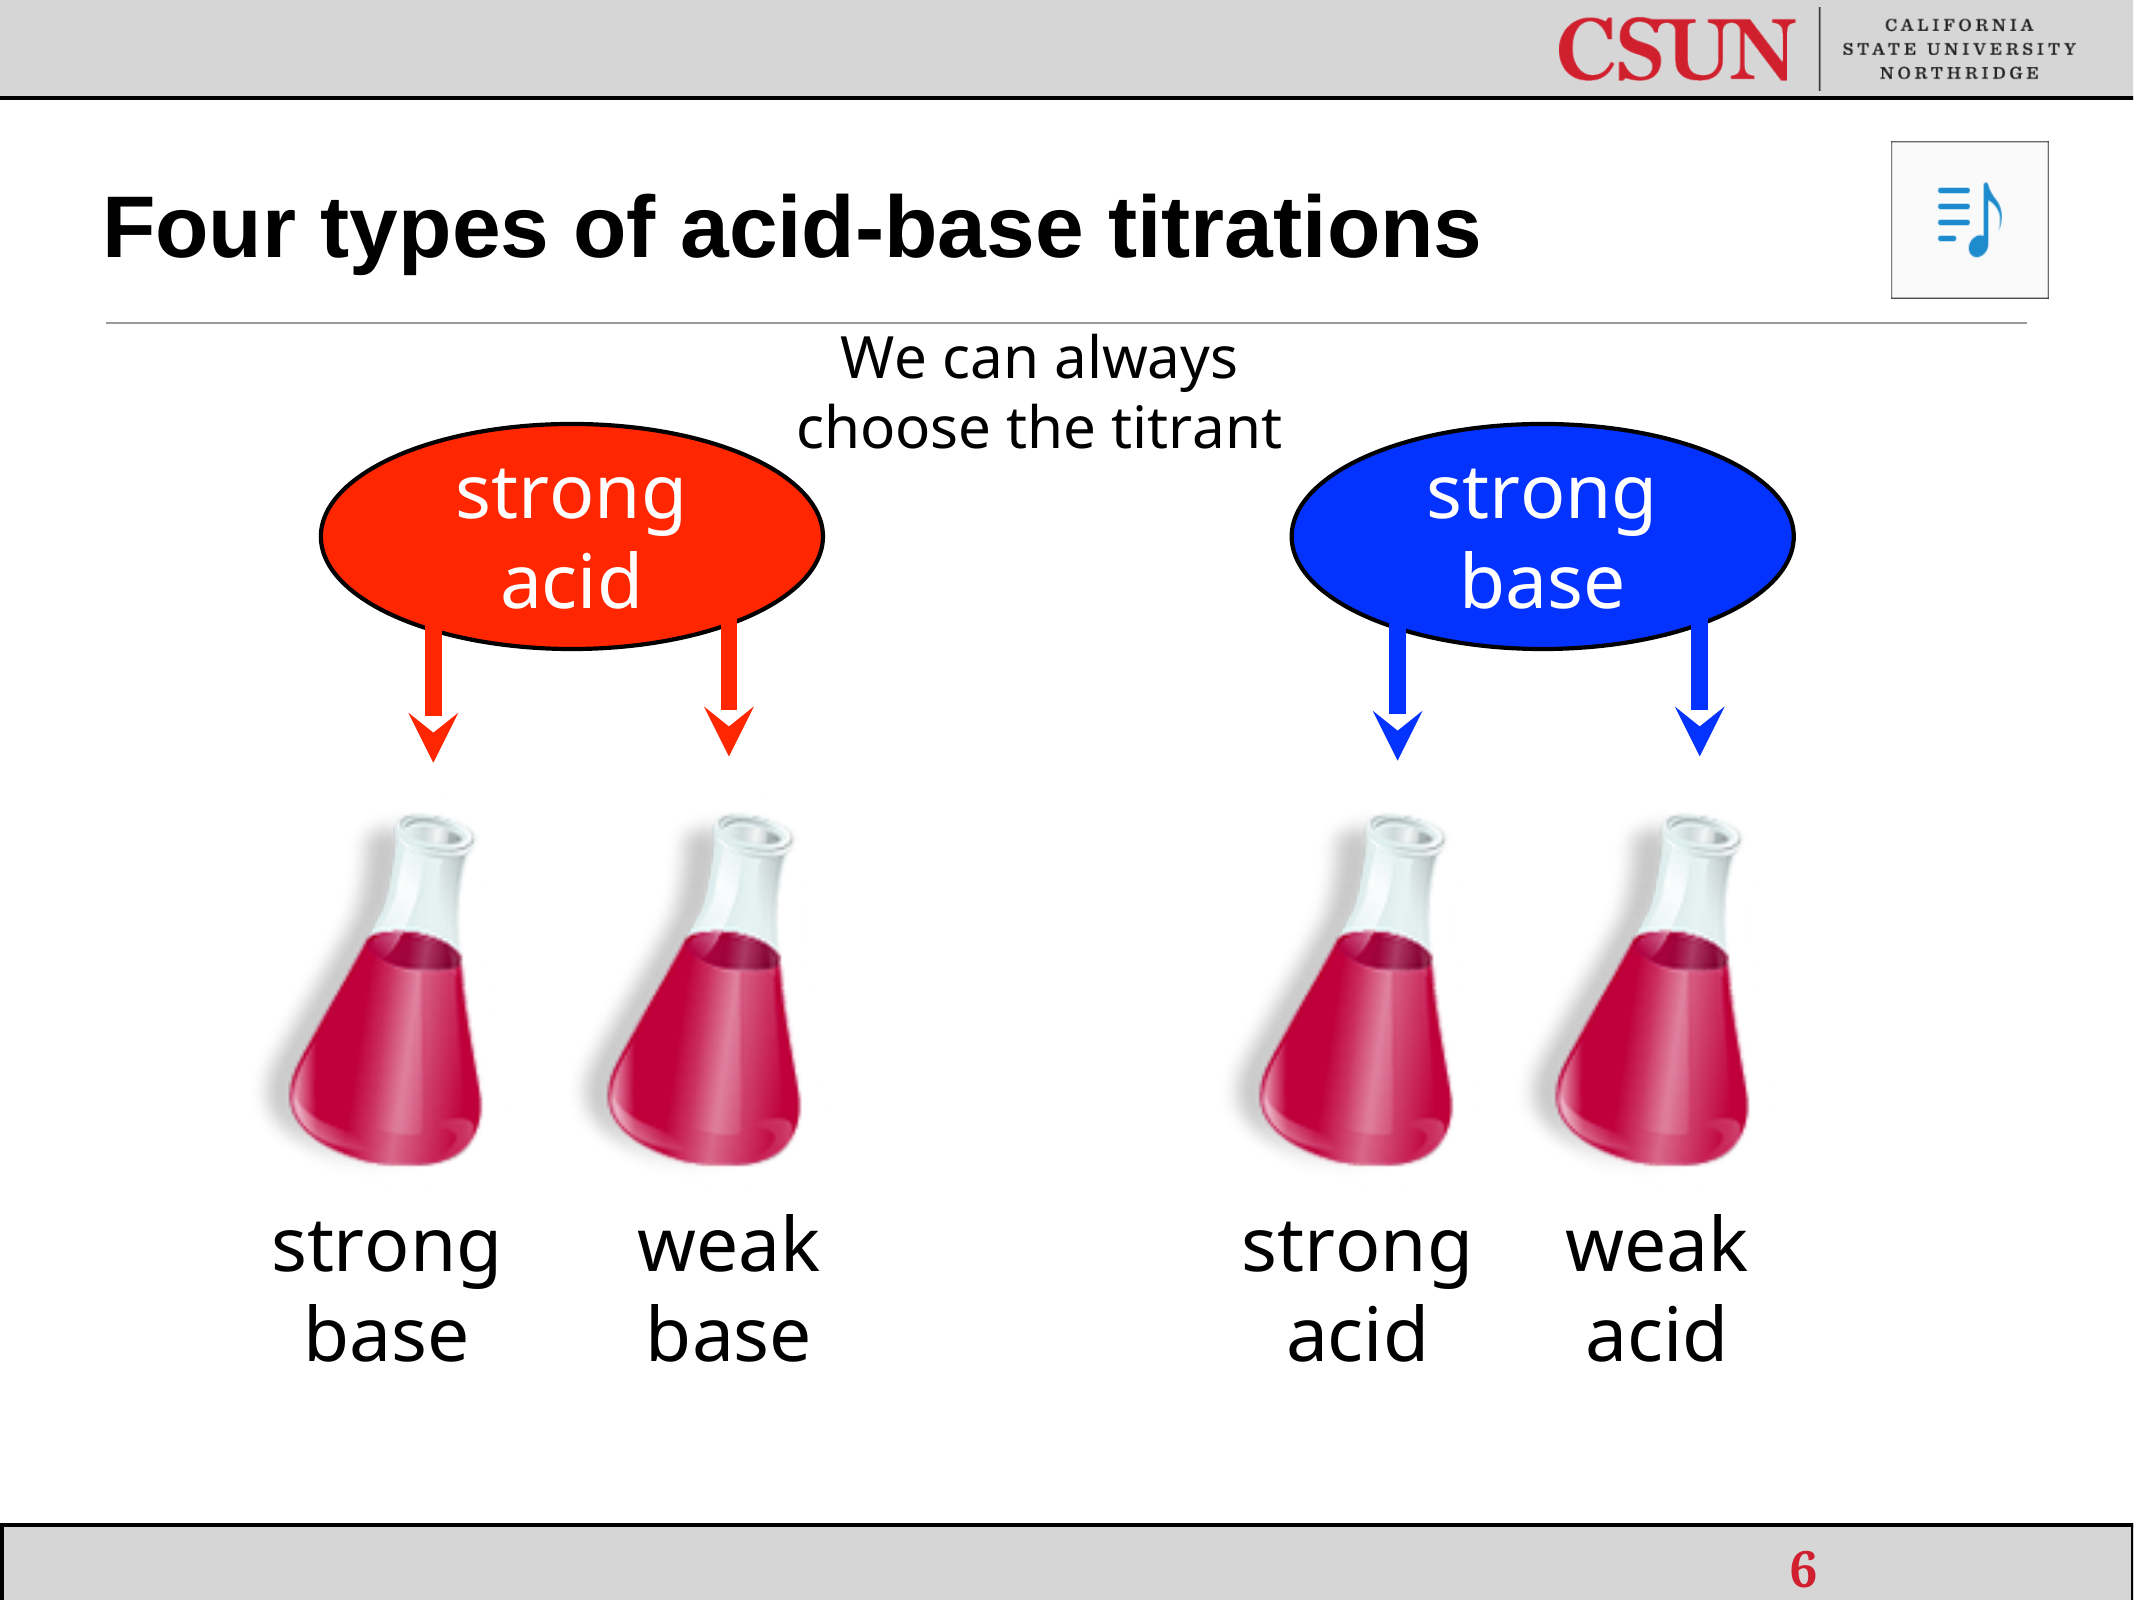

# Four types of acid-base titrations
We can always
choose the titrant
strong
acid
strong
base
strong
base
weak
base
strong
acid
weak
acid
6